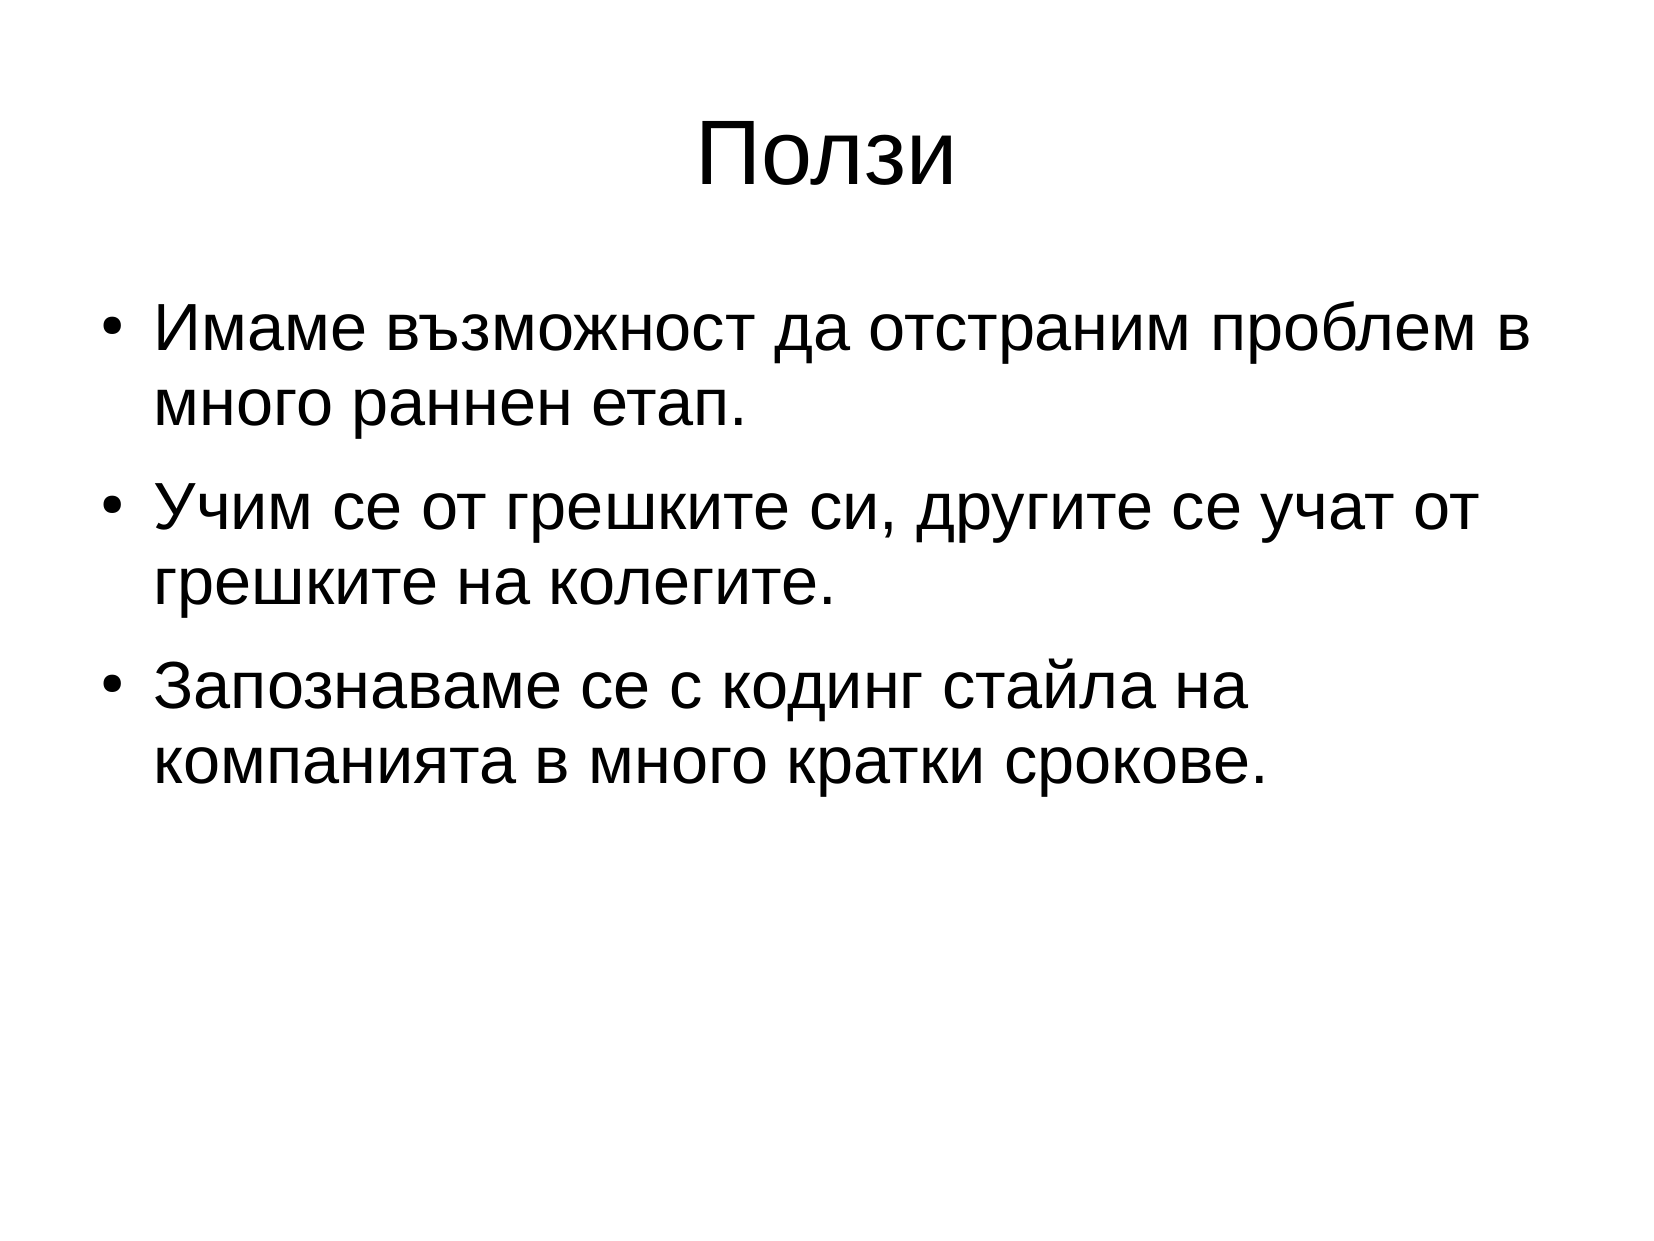

# Ползи
Имаме възможност да отстраним проблем в много раннен етап.
Учим се от грешките си, другите се учат от грешките на колегите.
Запознаваме се с кодинг стайла на компанията в много кратки срокове.